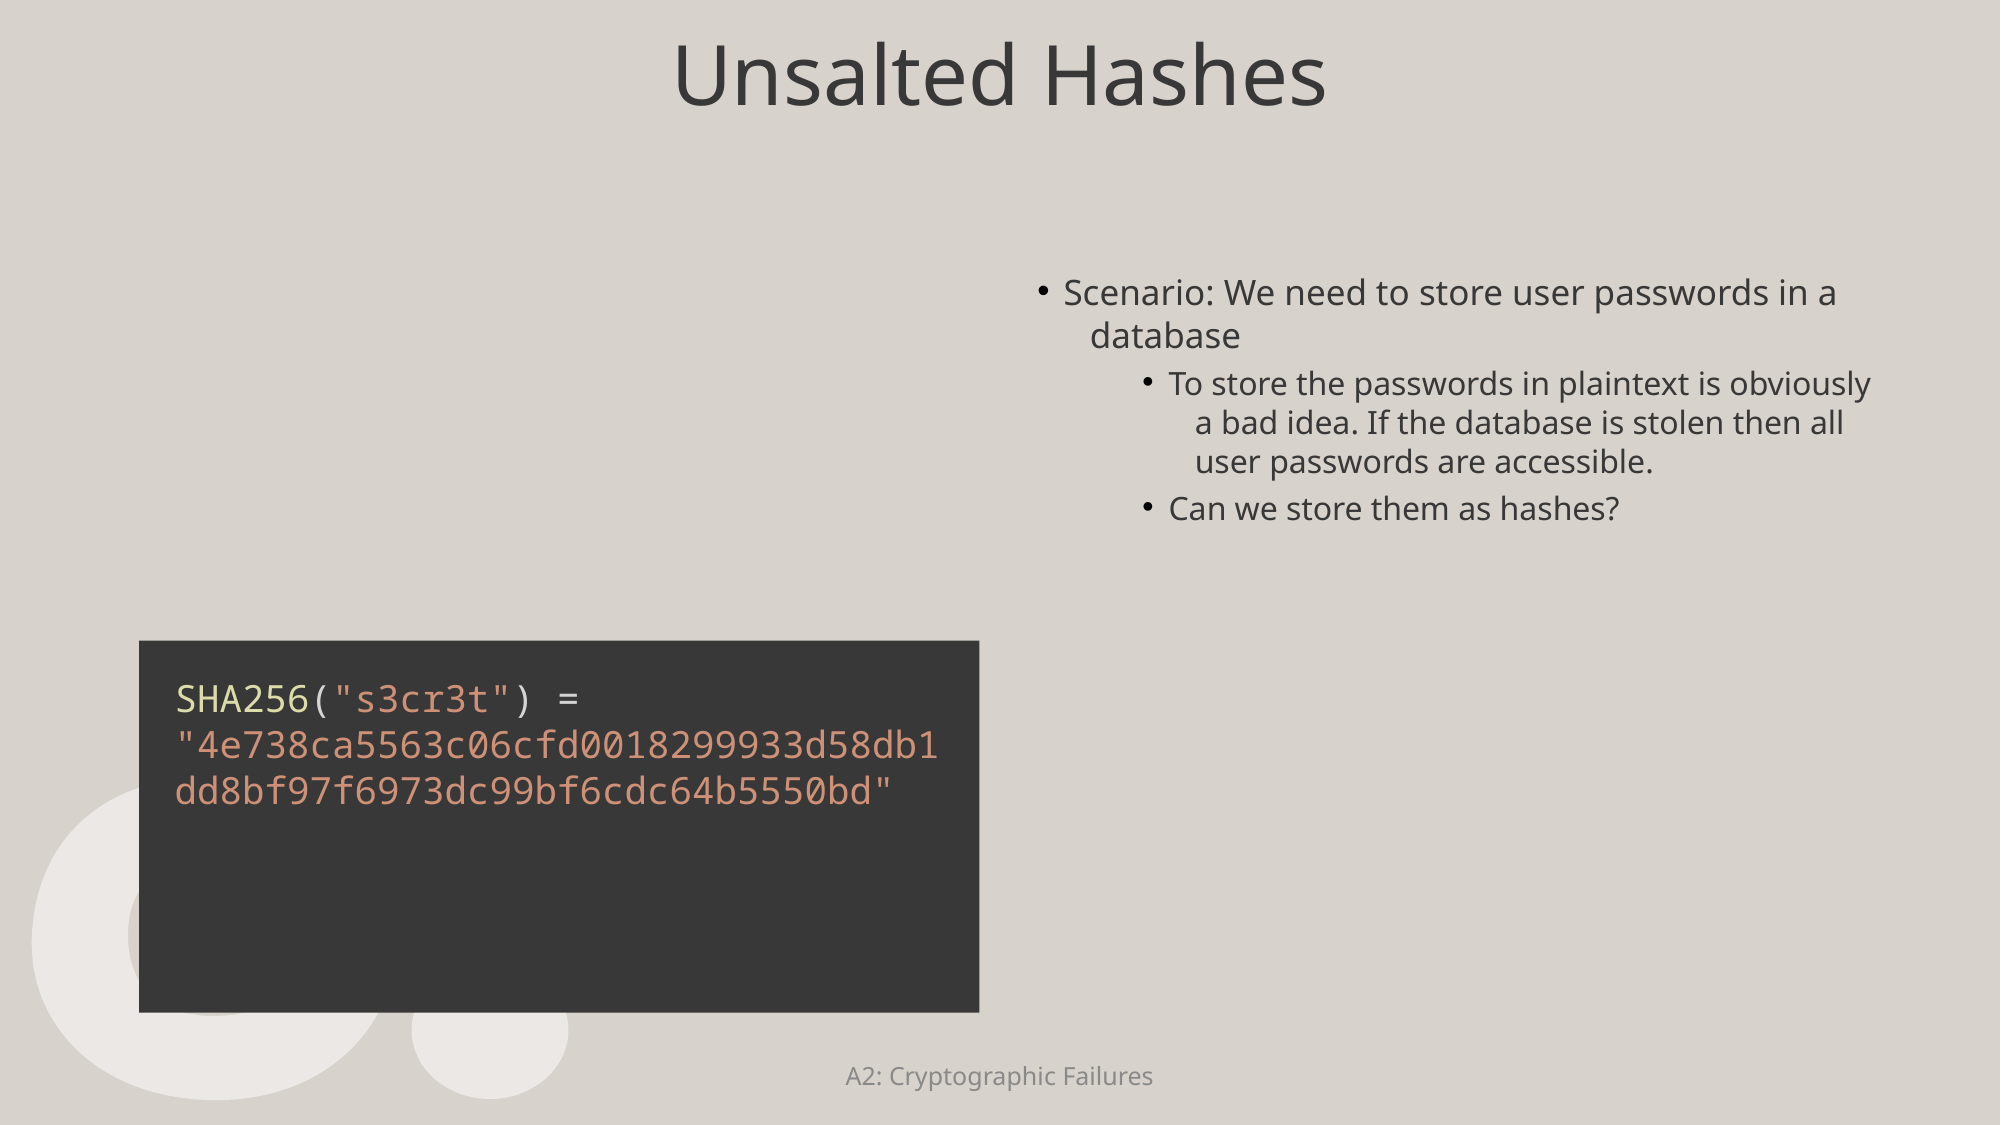

# Unsalted Hashes
Scenario: We need to store user passwords in a database
To store the passwords in plaintext is obviously a bad idea. If the database is stolen then all user passwords are accessible.
Can we store them as hashes?
SHA256("s3cr3t") = "4e738ca5563c06cfd0018299933d58db1dd8bf97f6973dc99bf6cdc64b5550bd"
A2: Cryptographic Failures